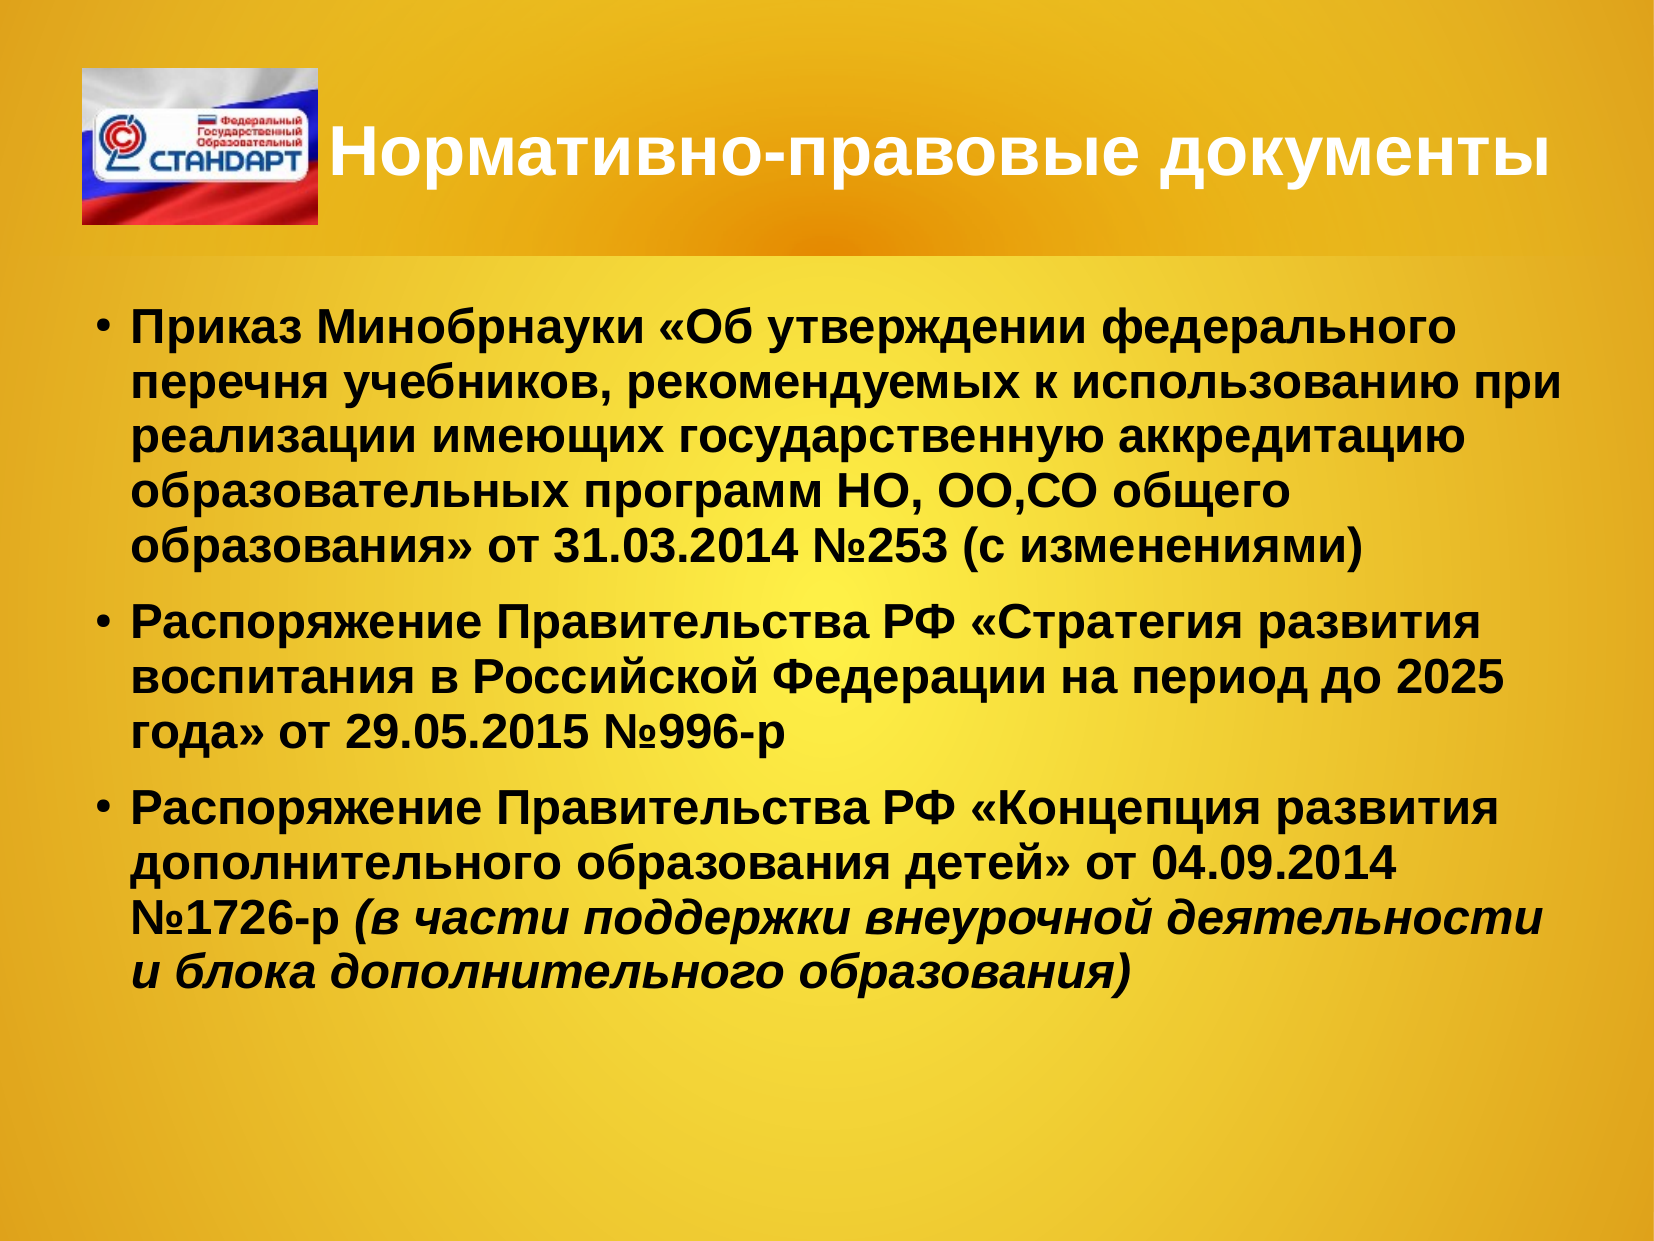

# Нормативно-правовые документы
Приказ Минобрнауки «Об утверждении федерального перечня учебников, рекомендуемых к использованию при реализации имеющих государственную аккредитацию образовательных программ НО, ОО,СО общего образования» от 31.03.2014 №253 (с изменениями)
Распоряжение Правительства РФ «Стратегия развития воспитания в Российской Федерации на период до 2025 года» от 29.05.2015 №996-р
Распоряжение Правительства РФ «Концепция развития дополнительного образования детей» от 04.09.2014 №1726-р (в части поддержки внеурочной деятельности и блока дополнительного образования)